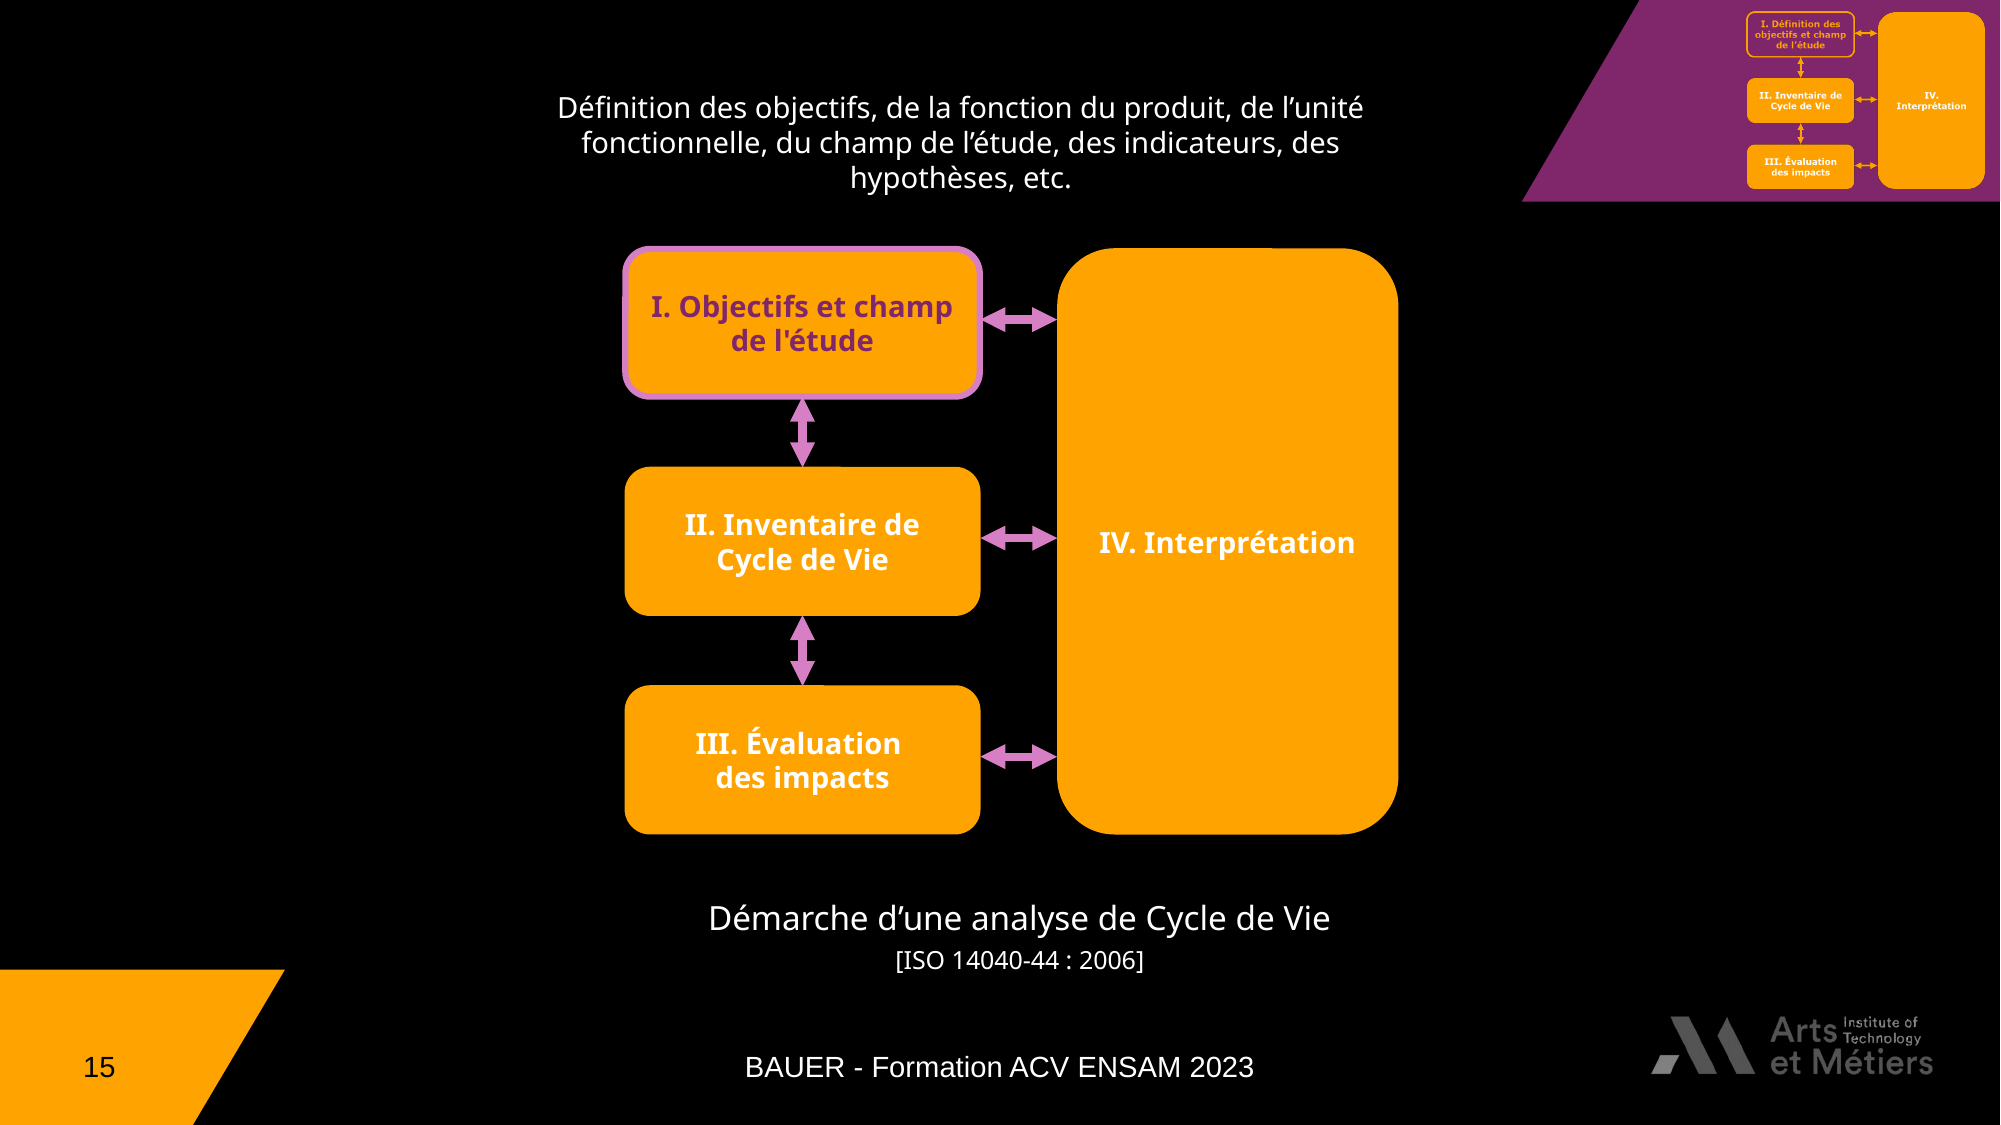

Définition des objectifs, de la fonction du produit, de l’unité fonctionnelle, du champ de l’étude, des indicateurs, des hypothèses, etc.
I. Objectifs et champ de l'étude
IV. Interprétation
II. Inventaire de Cycle de Vie
III. Évaluation
des impacts
Démarche d’une analyse de Cycle de Vie
[ISO 14040-44 : 2006]